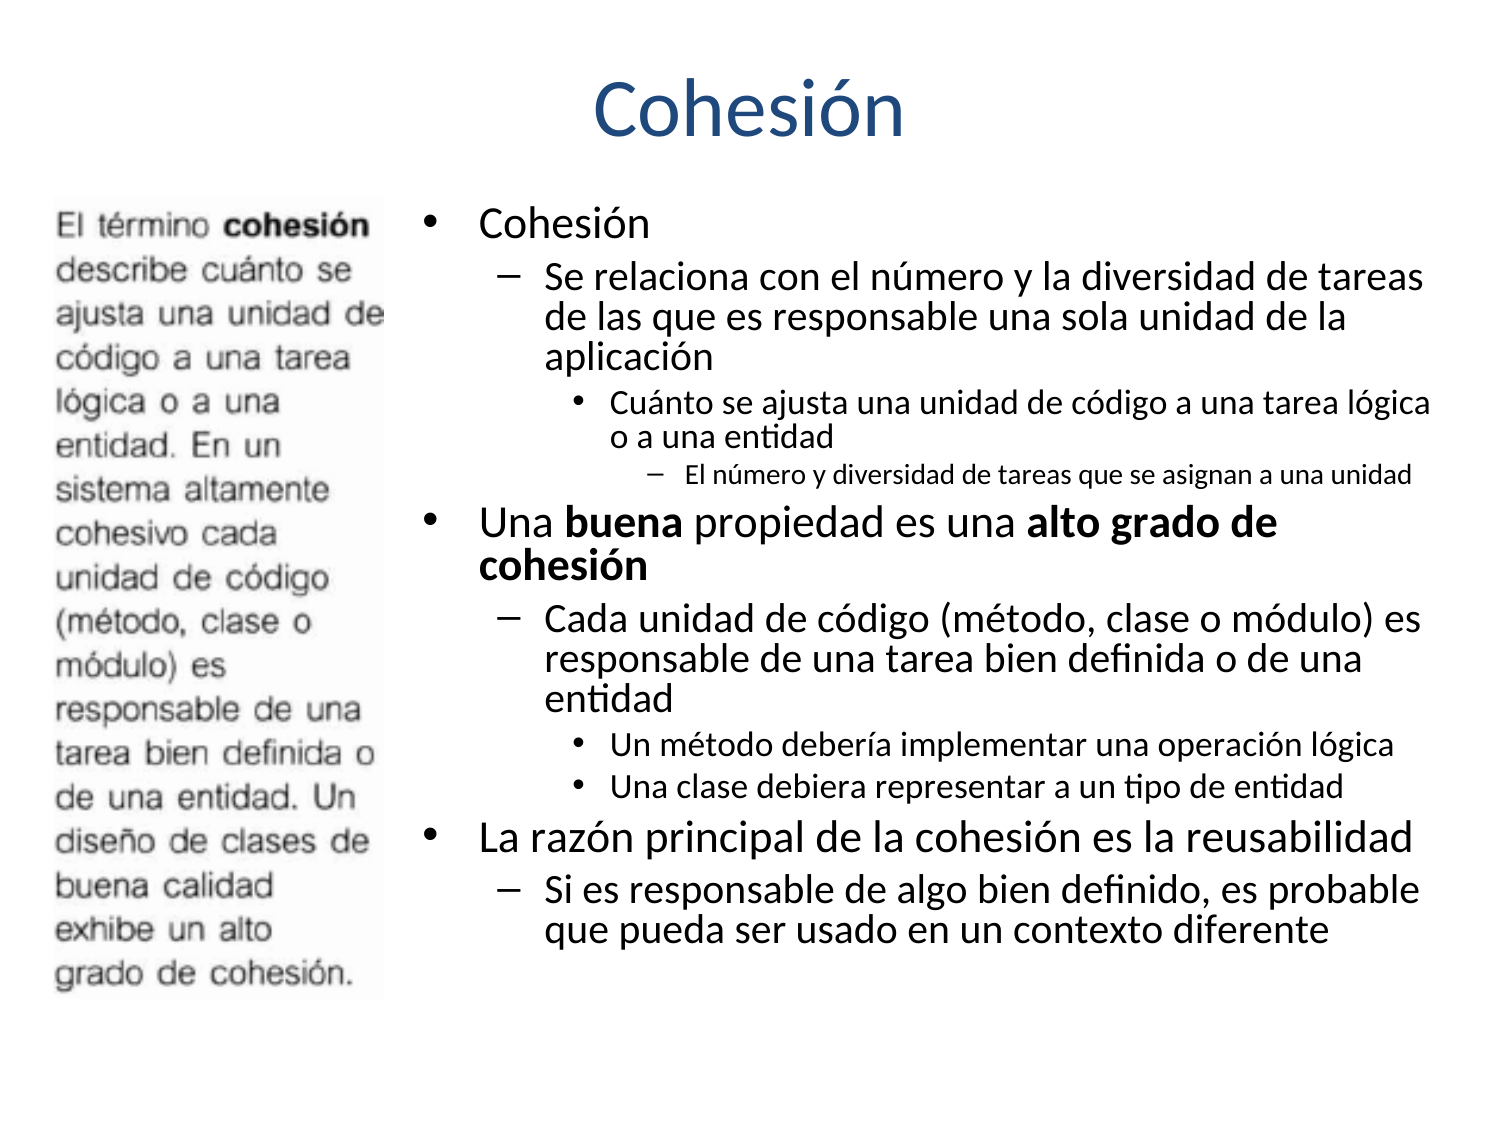

# Cohesión
Cohesión
Se relaciona con el número y la diversidad de tareas de las que es responsable una sola unidad de la aplicación
Cuánto se ajusta una unidad de código a una tarea lógica o a una entidad
El número y diversidad de tareas que se asignan a una unidad
Una buena propiedad es una alto grado de cohesión
Cada unidad de código (método, clase o módulo) es responsable de una tarea bien definida o de una entidad
Un método debería implementar una operación lógica
Una clase debiera representar a un tipo de entidad
La razón principal de la cohesión es la reusabilidad
Si es responsable de algo bien definido, es probable que pueda ser usado en un contexto diferente